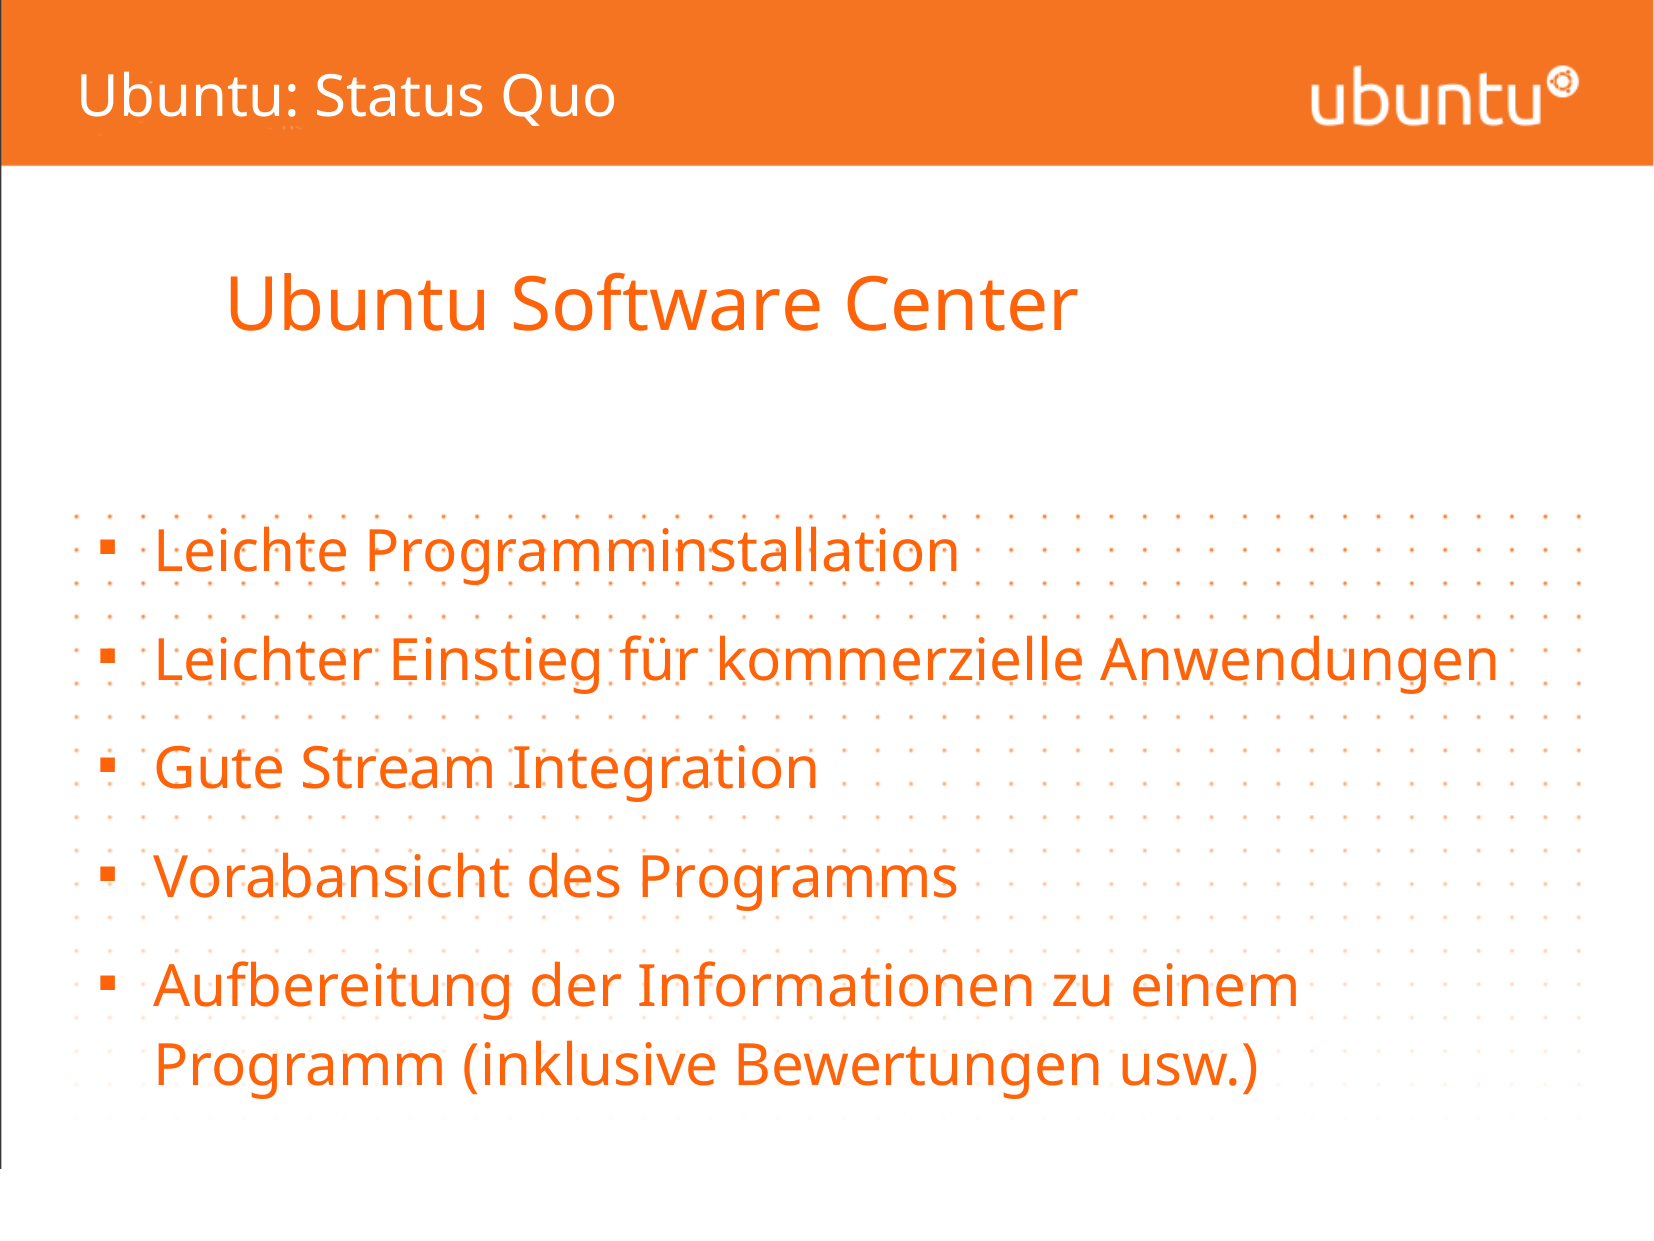

# Ubuntu: Status Quo
Ubuntu Software Center
Leichte Programminstallation
Leichter Einstieg für kommerzielle Anwendungen
Gute Stream Integration
Vorabansicht des Programms
Aufbereitung der Informationen zu einem Programm (inklusive Bewertungen usw.)